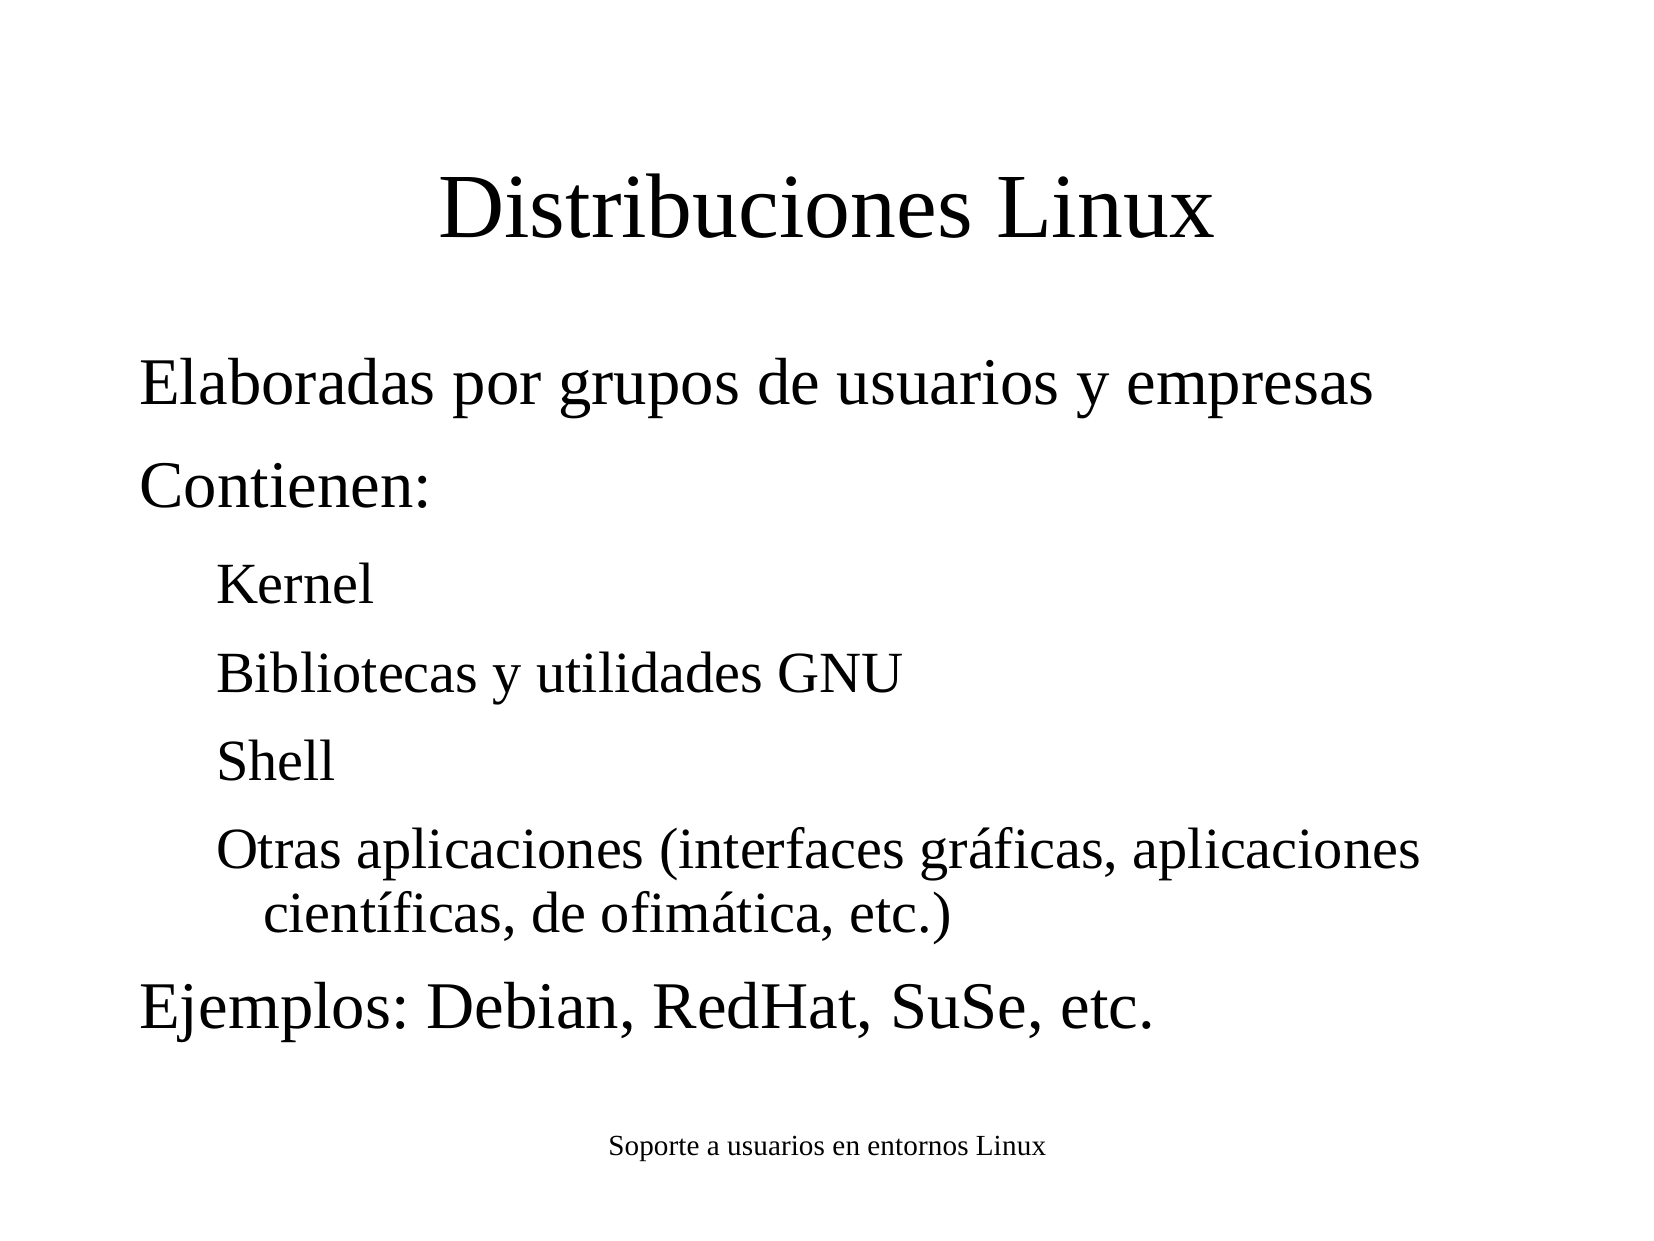

# Distribuciones Linux
Elaboradas por grupos de usuarios y empresas
Contienen:
Kernel
Bibliotecas y utilidades GNU
Shell
Otras aplicaciones (interfaces gráficas, aplicaciones científicas, de ofimática, etc.)
Ejemplos: Debian, RedHat, SuSe, etc.